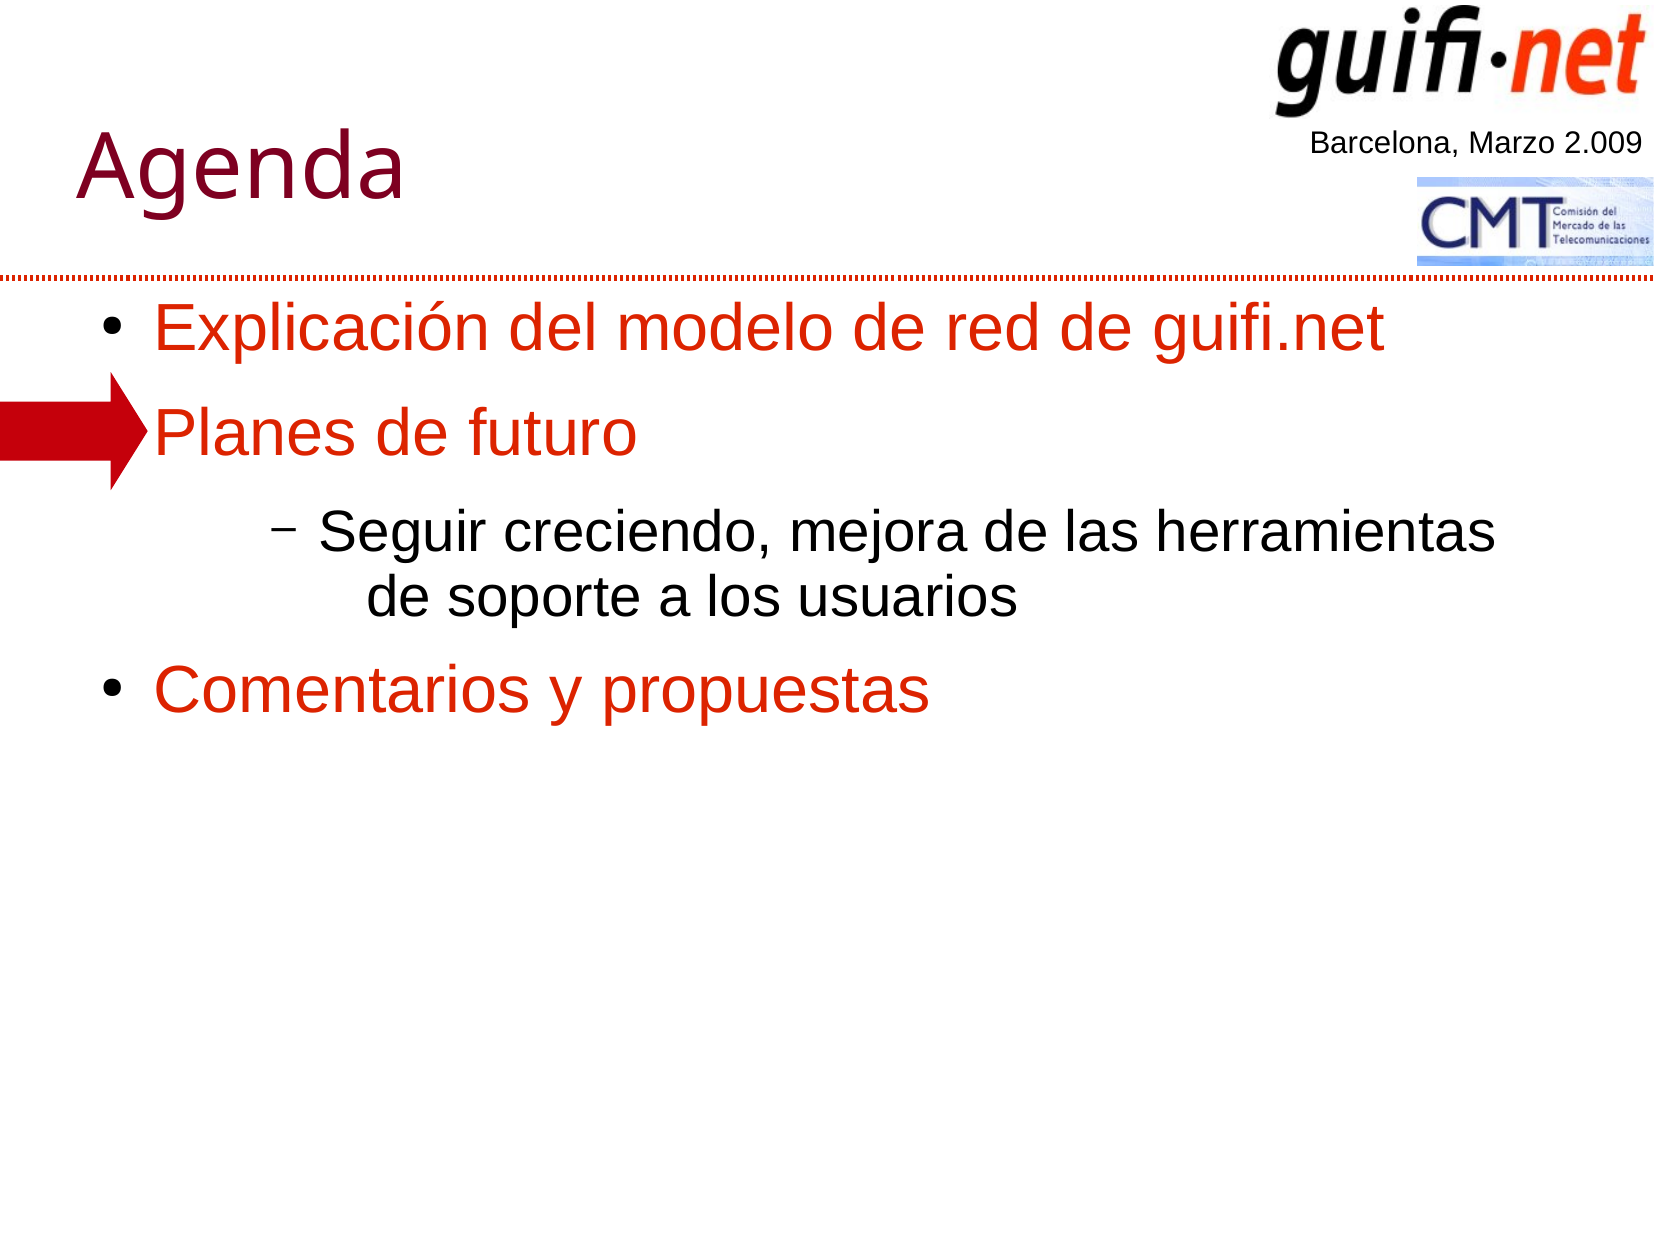

# Agenda
Explicación del modelo de red de guifi.net
Planes de futuro
Seguir creciendo, mejora de las herramientas de soporte a los usuarios
Comentarios y propuestas